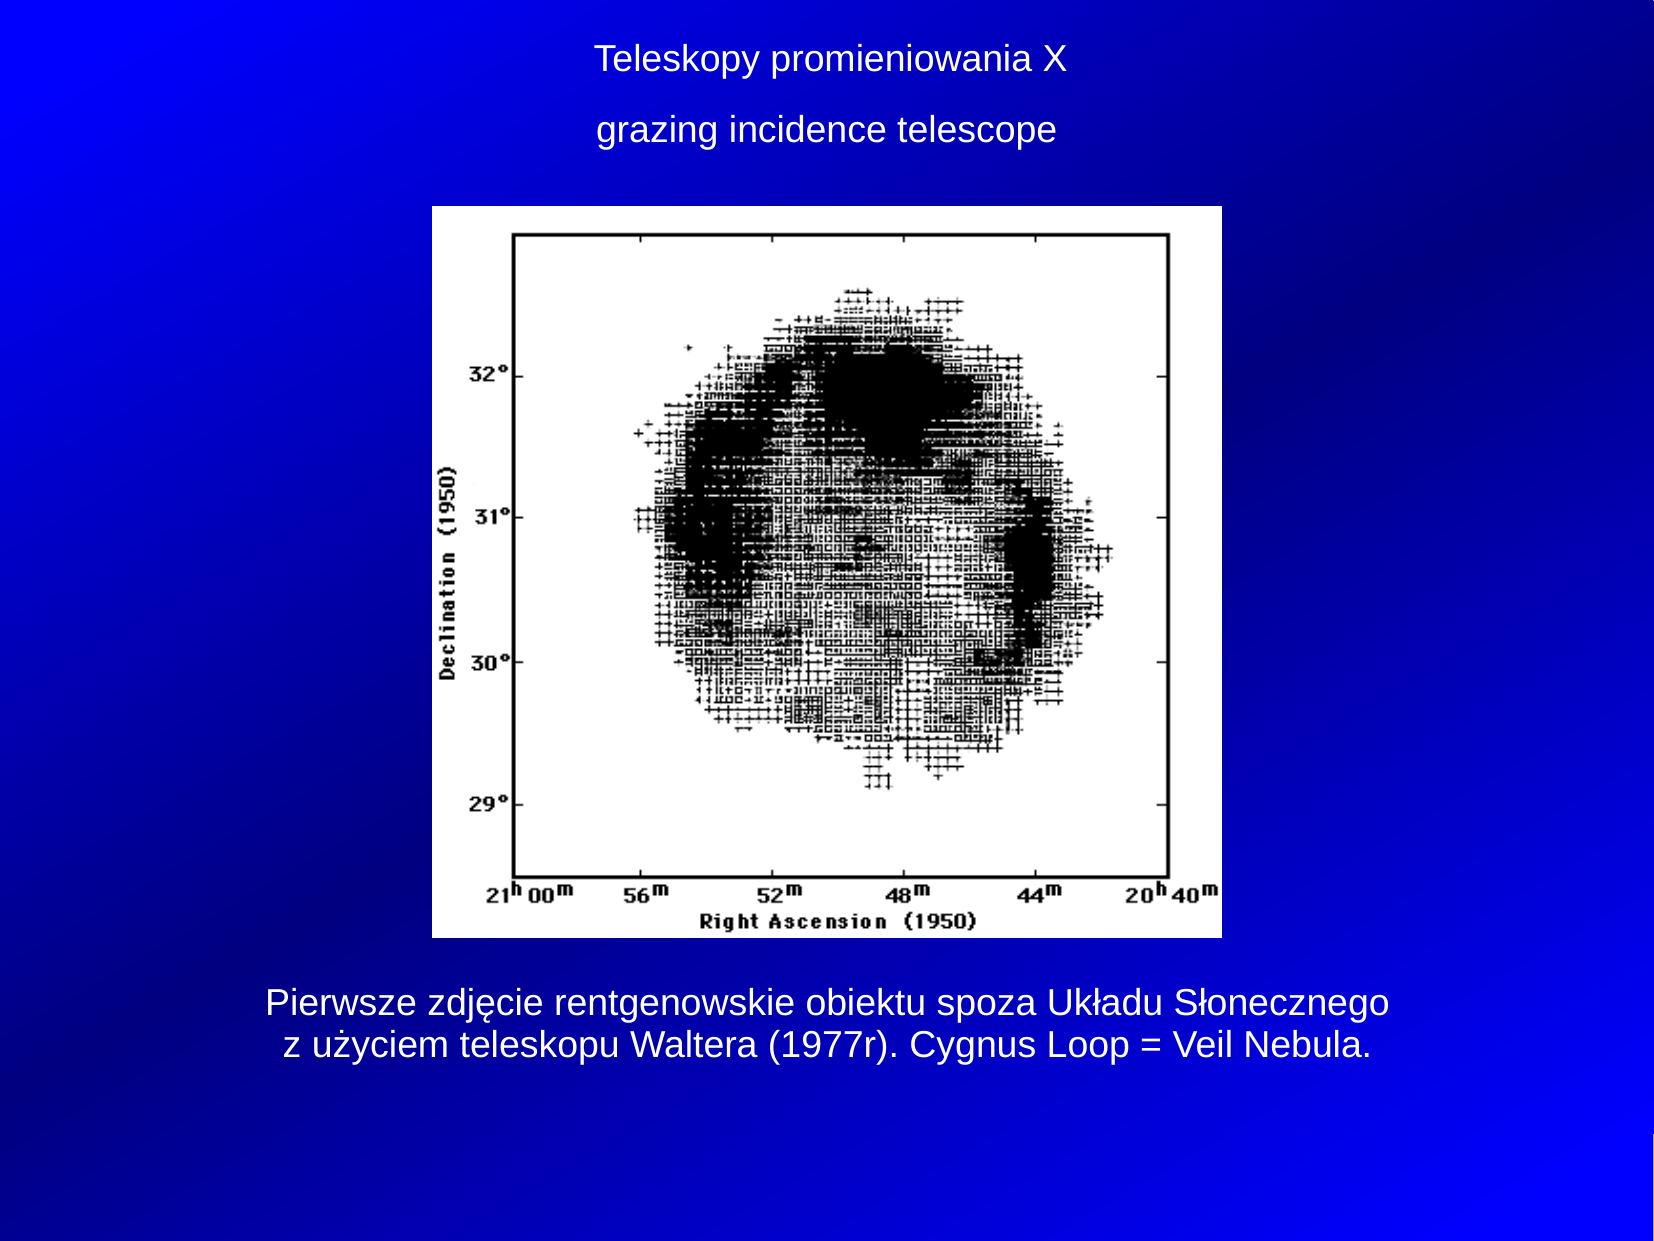

Teleskopy promieniowania X
grazing incidence telescope
Pierwsze zdjęcie rentgenowskie obiektu spoza Układu Słonecznego
z użyciem teleskopu Waltera (1977r). Cygnus Loop = Veil Nebula.